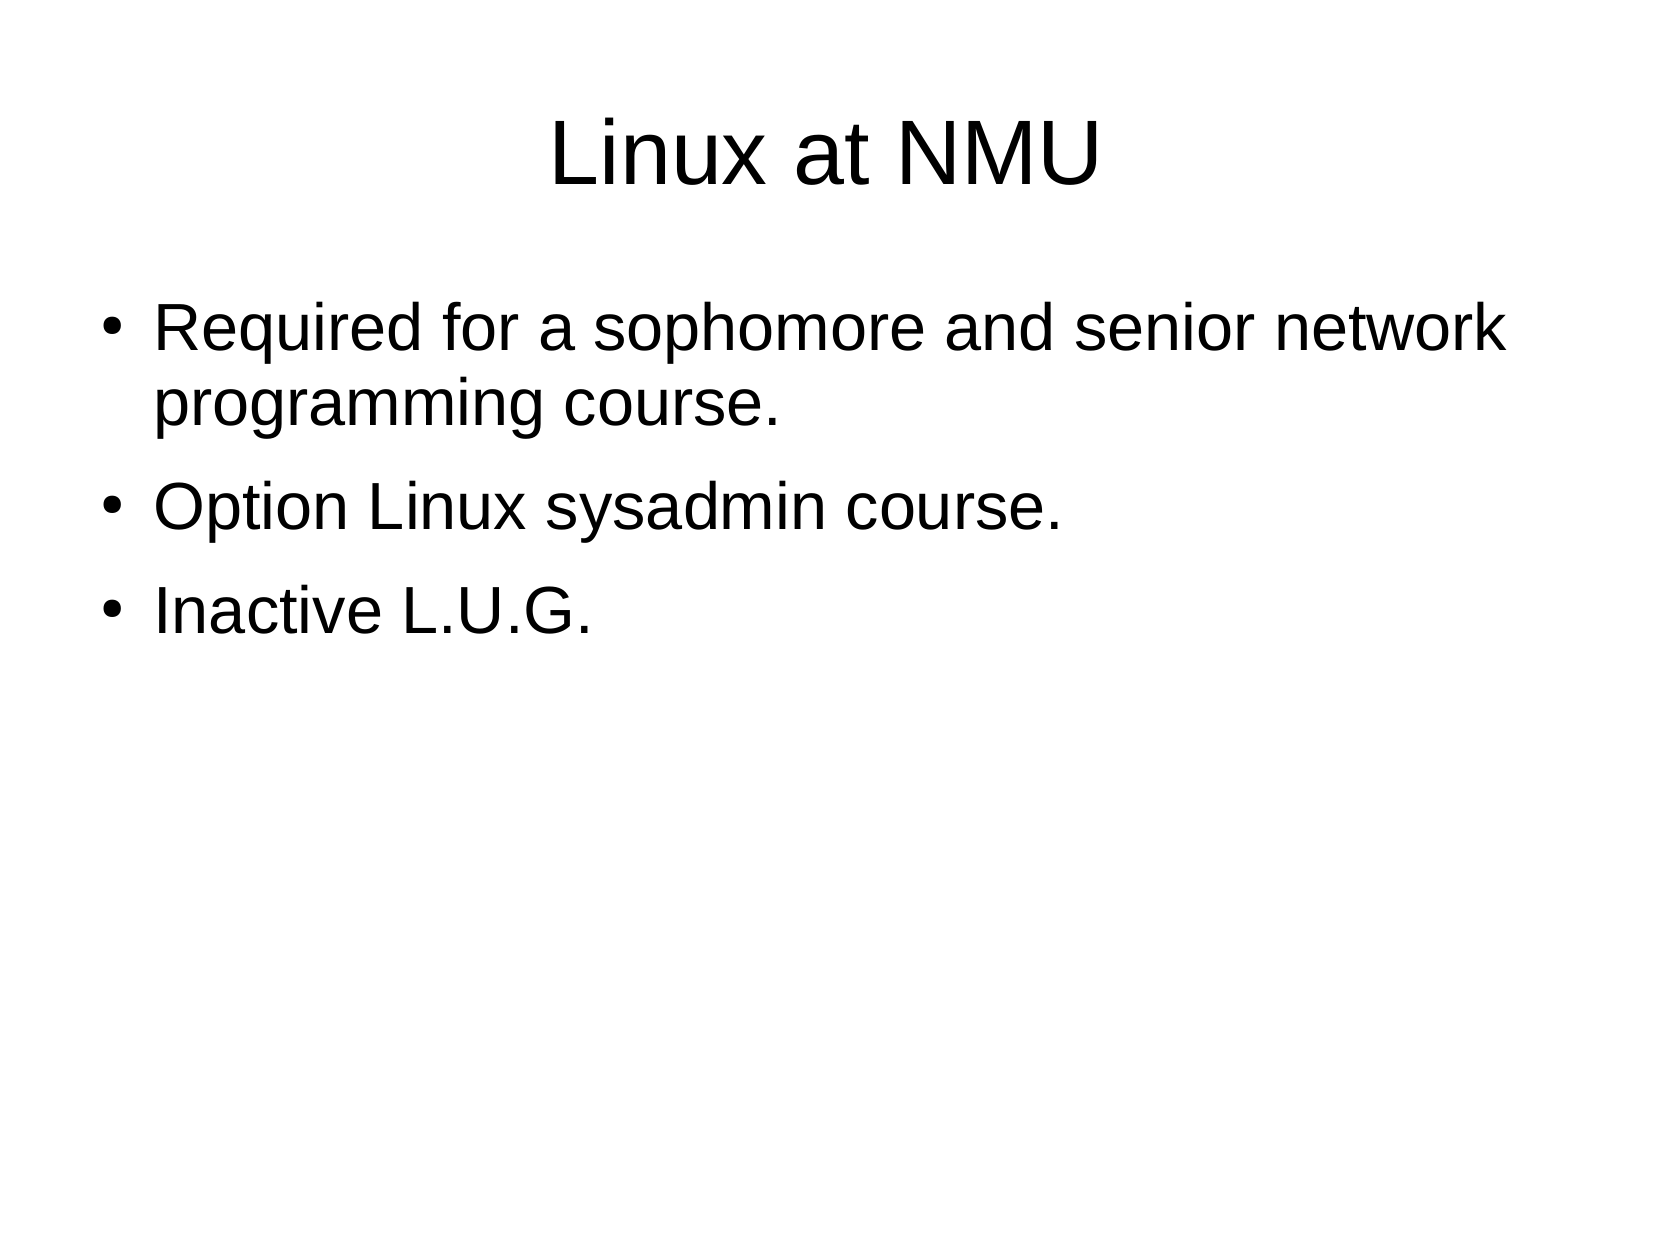

# Linux at NMU
Required for a sophomore and senior network programming course.
Option Linux sysadmin course.
Inactive L.U.G.